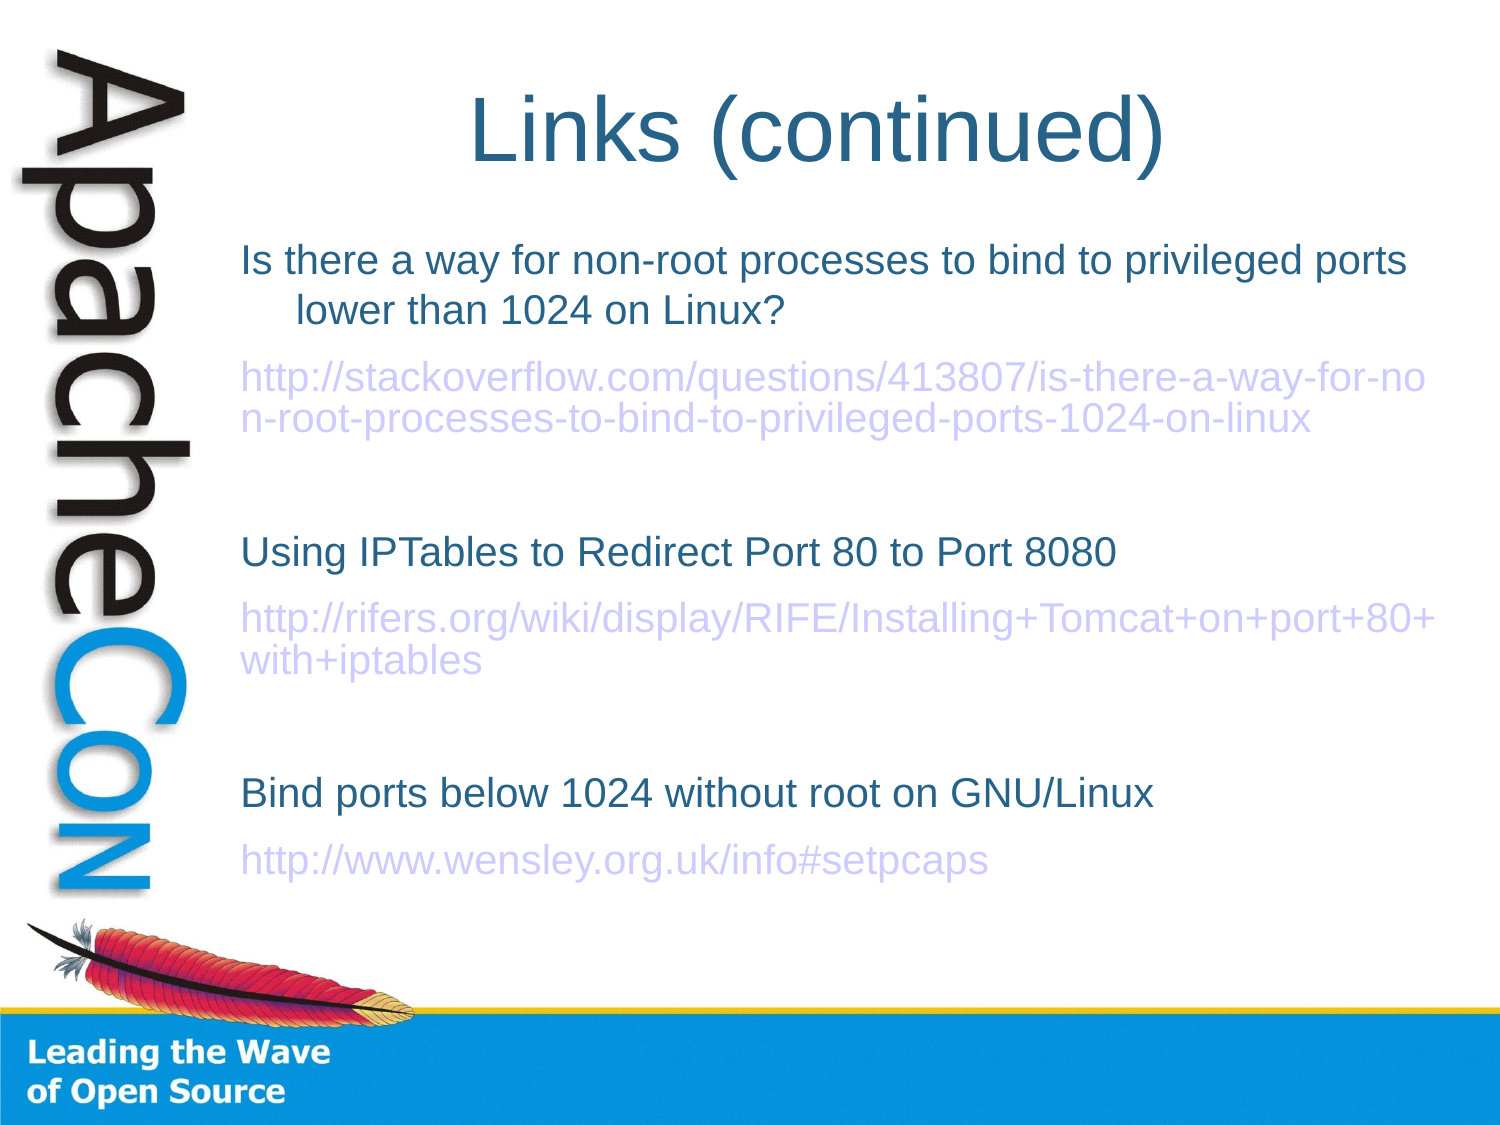

# Links (continued)
Is there a way for non-root processes to bind to privileged ports lower than 1024 on Linux?
http://stackoverflow.com/questions/413807/is-there-a-way-for-non-root-processes-to-bind-to-privileged-ports-1024-on-linux
Using IPTables to Redirect Port 80 to Port 8080
http://rifers.org/wiki/display/RIFE/Installing+Tomcat+on+port+80+with+iptables
Bind ports below 1024 without root on GNU/Linux
http://www.wensley.org.uk/info#setpcaps